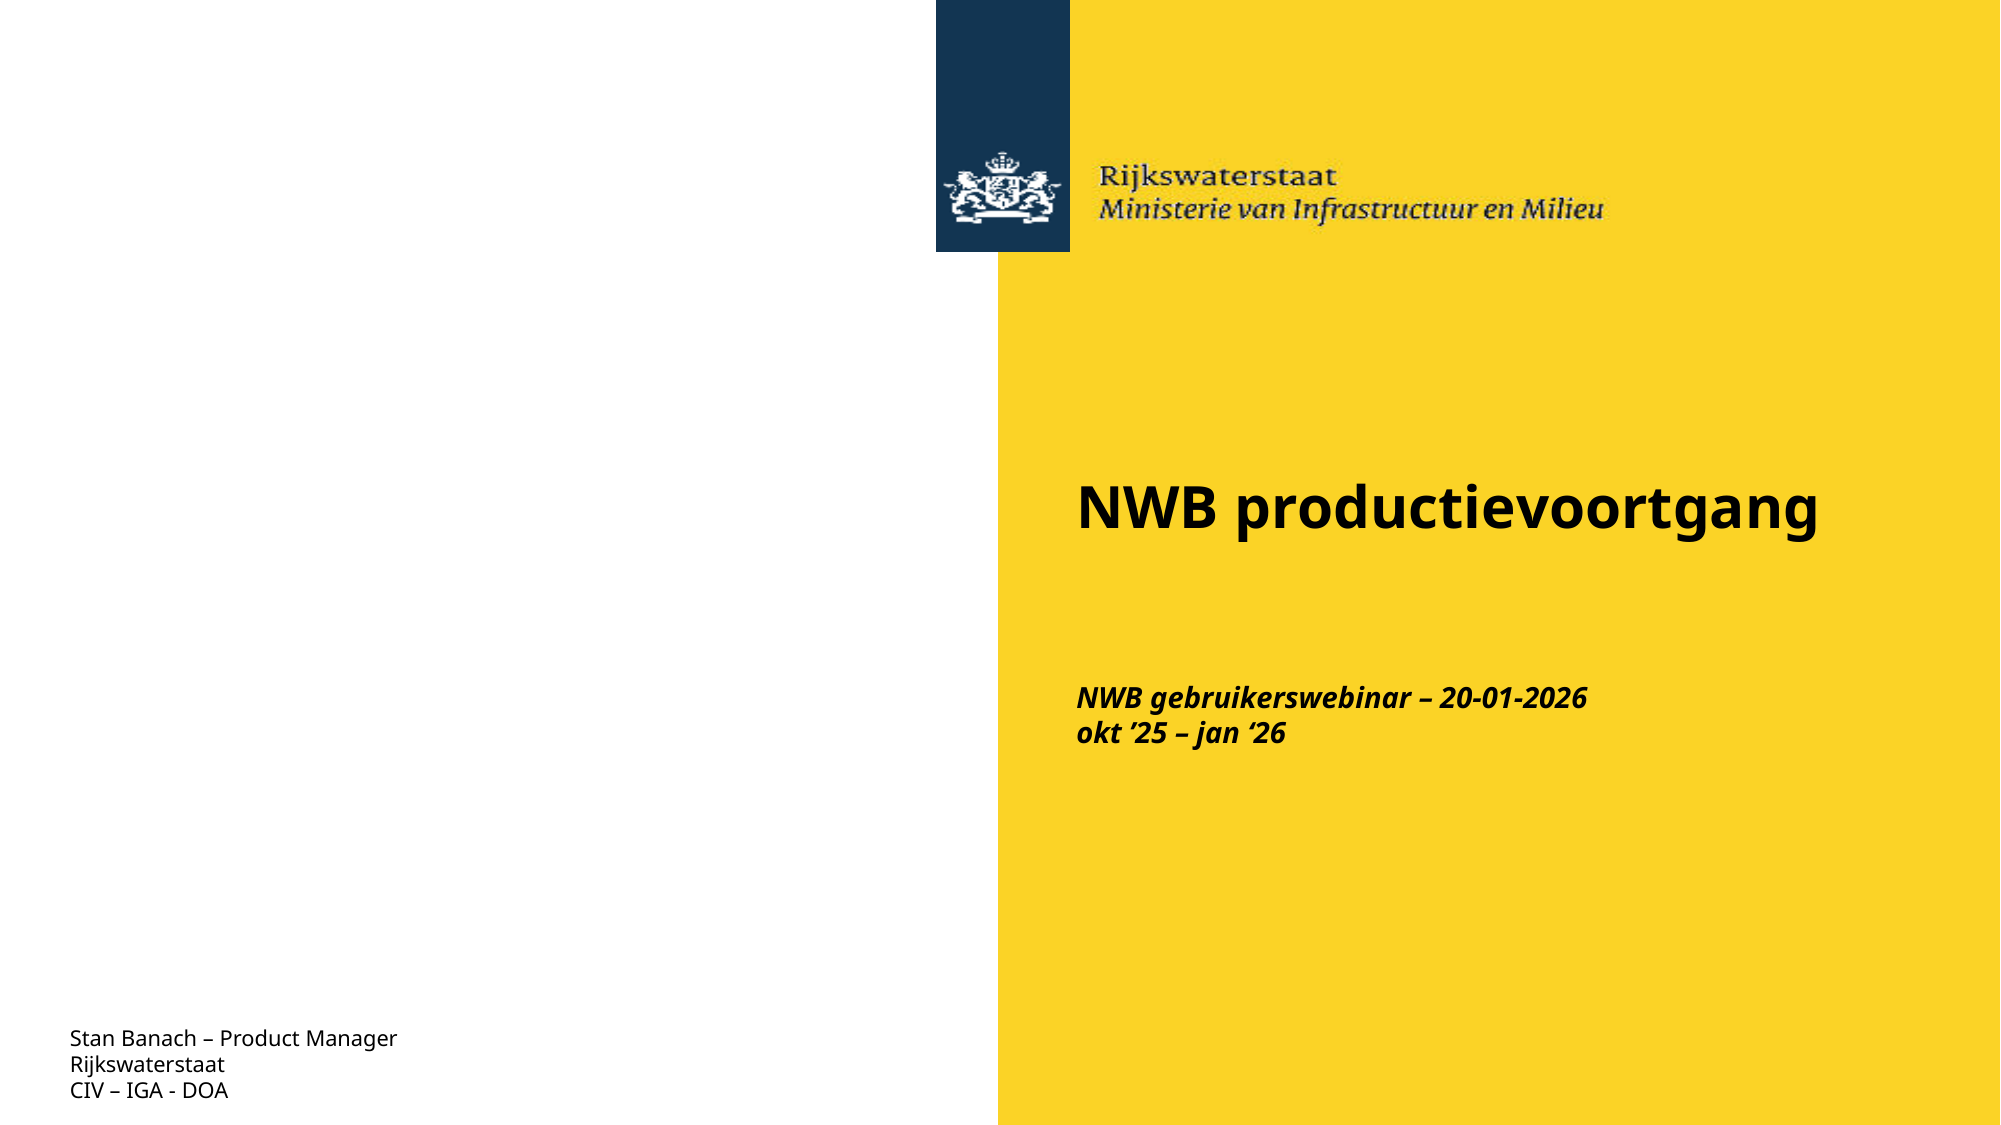

# NWB productievoortgang NWB gebruikerswebinar – 20-01-2026 okt ’25 – jan ‘26
Stan Banach – Product Manager
Rijkswaterstaat
CIV – IGA - DOA